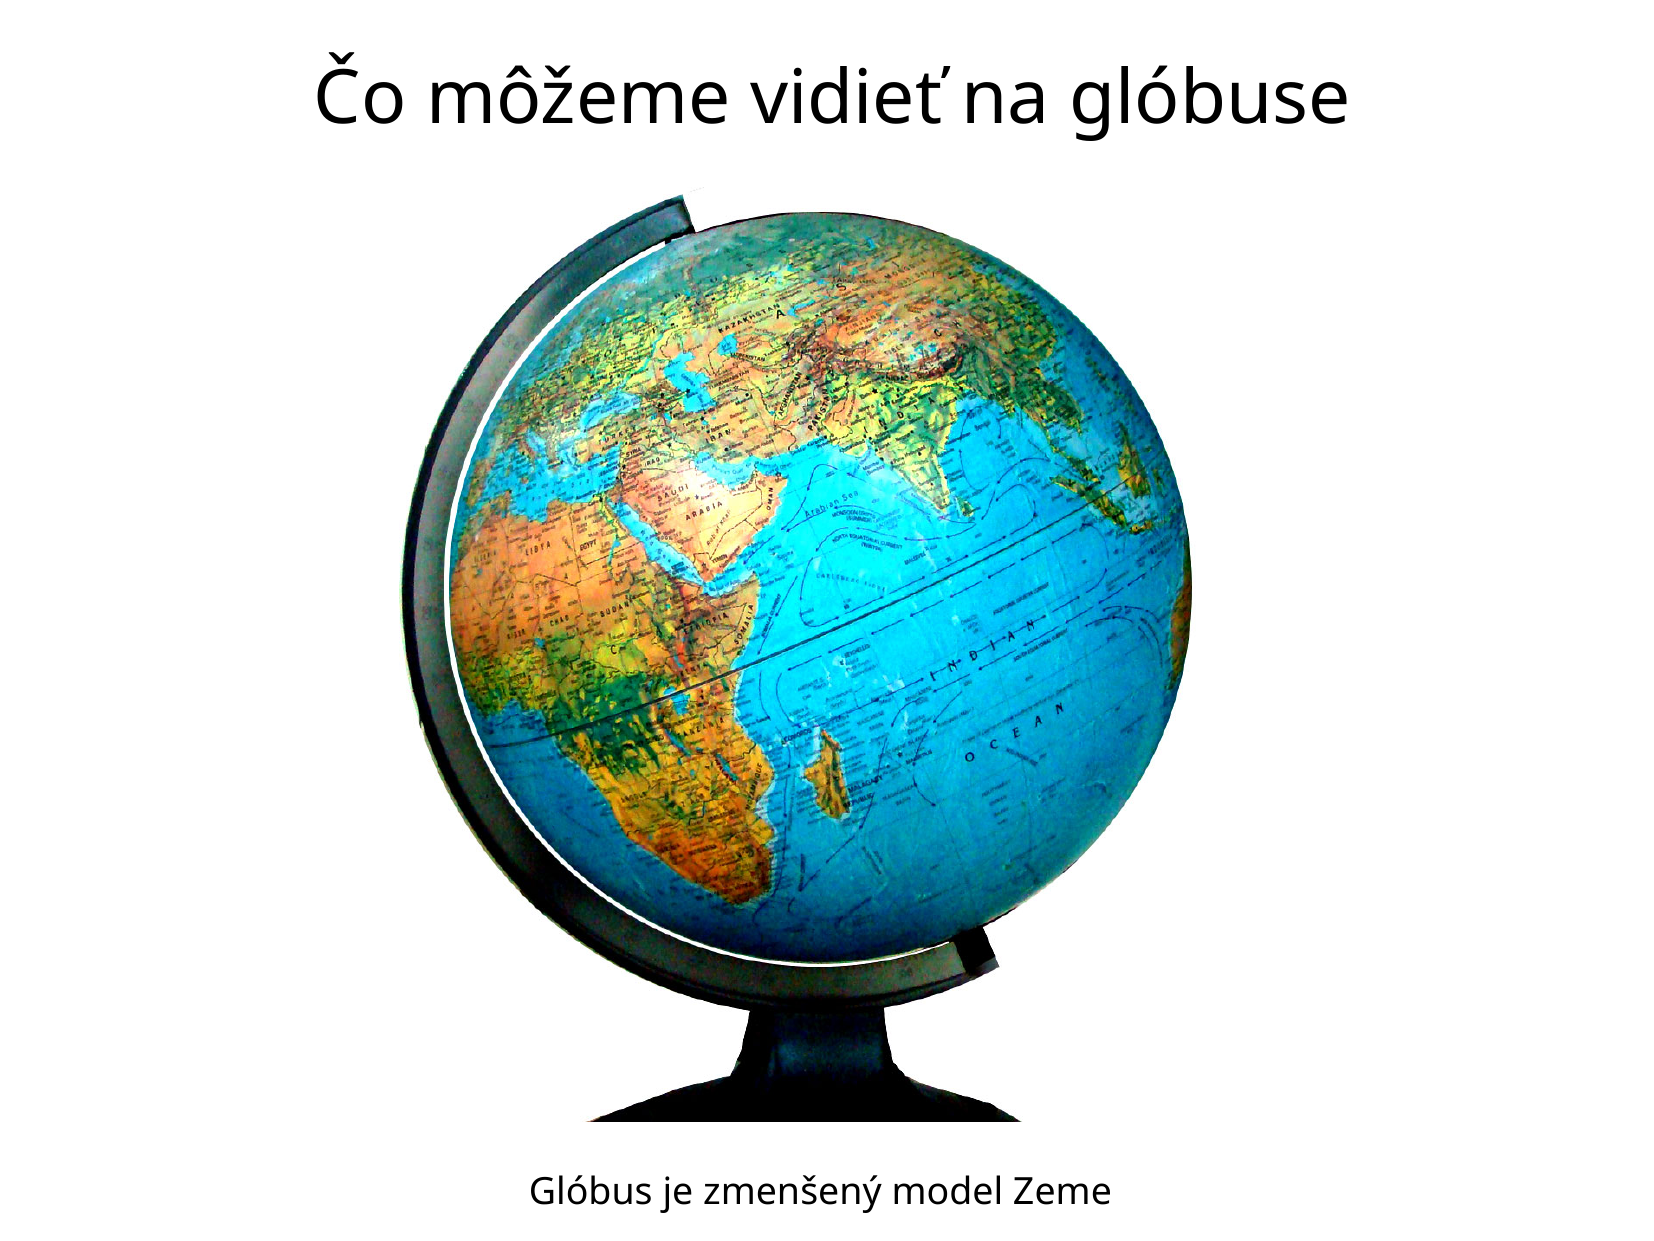

Čo môžeme vidieť na glóbuse
Glóbus je zmenšený model Zeme